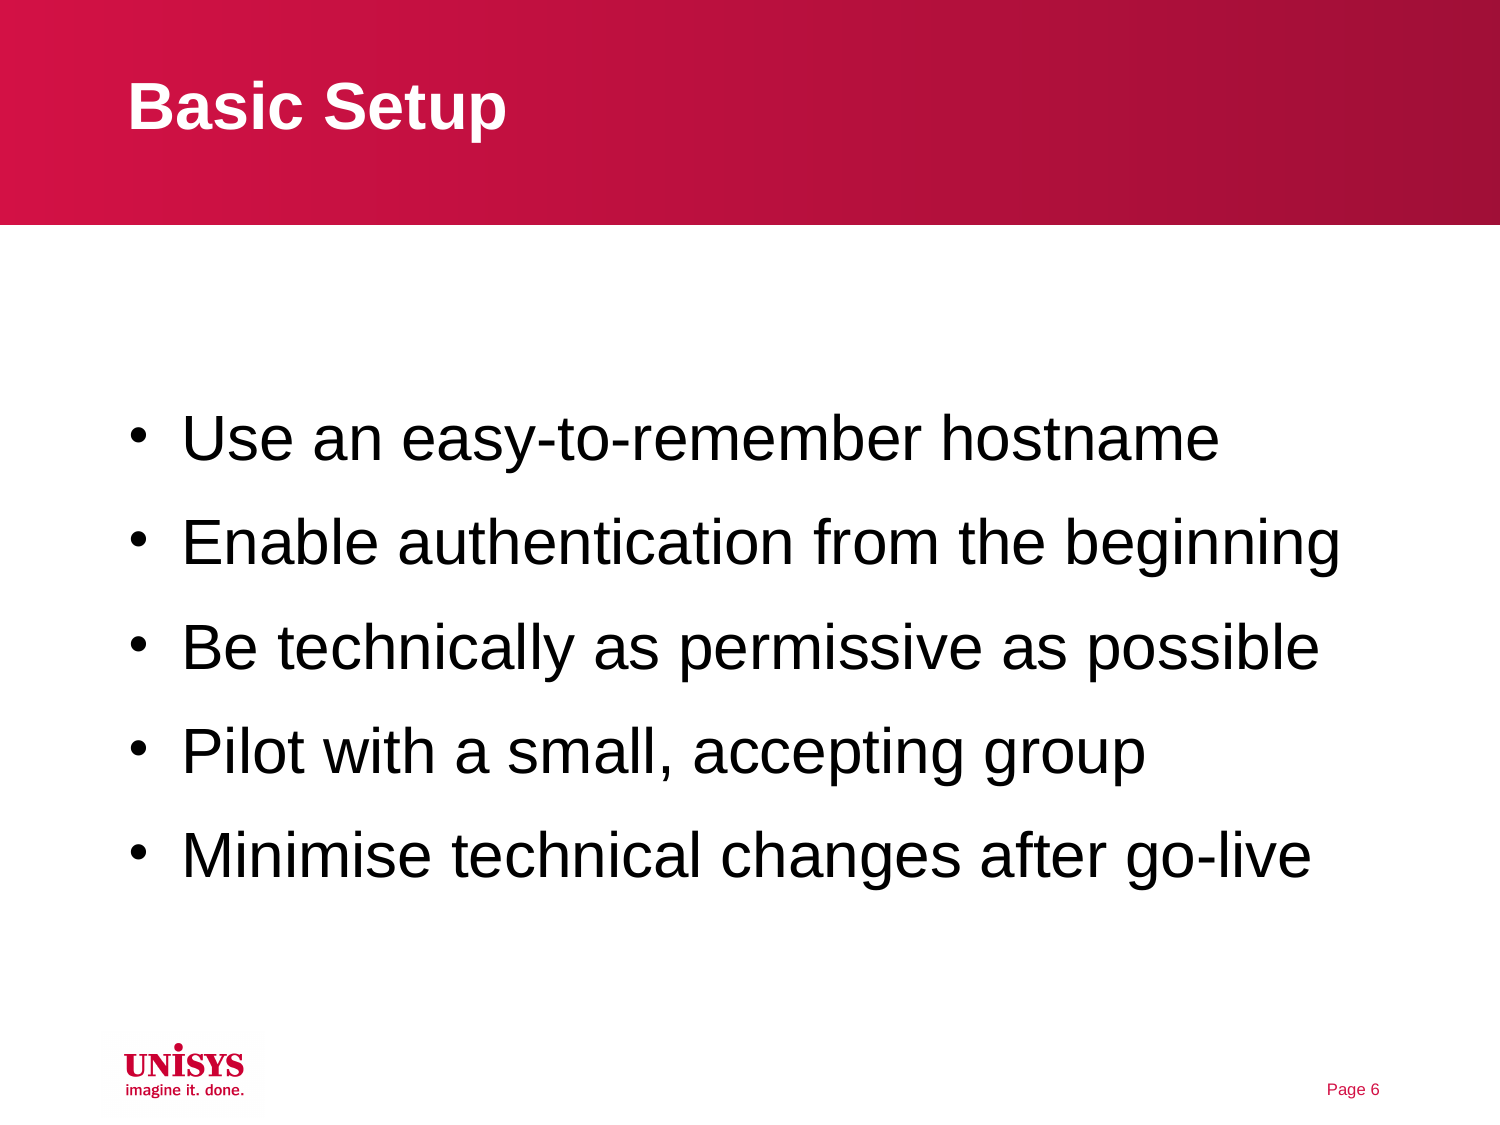

# Basic Setup
Use an easy-to-remember hostname
Enable authentication from the beginning
Be technically as permissive as possible
Pilot with a small, accepting group
Minimise technical changes after go-live
6